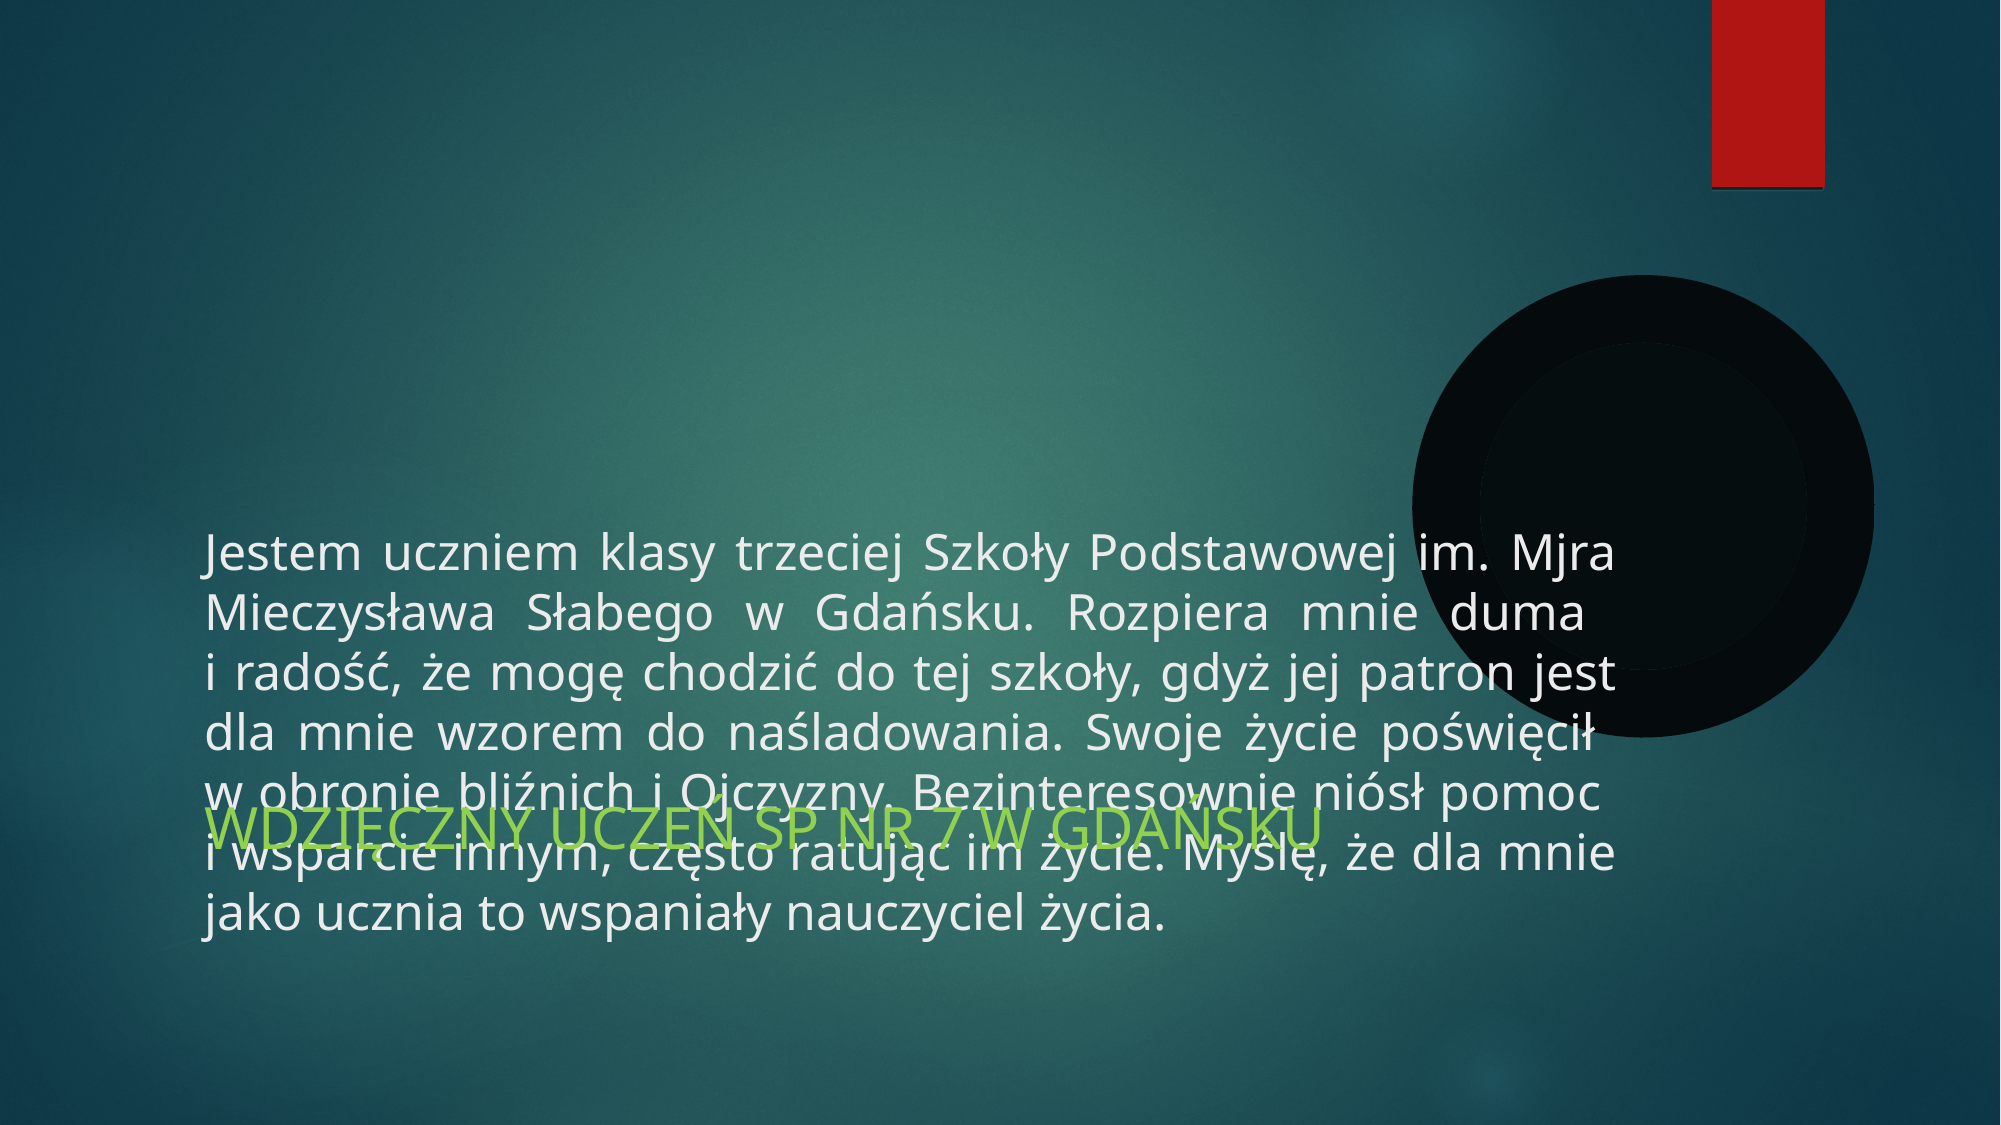

# Jestem uczniem klasy trzeciej Szkoły Podstawowej im. Mjra Mieczysława Słabego w Gdańsku. Rozpiera mnie duma i radość, że mogę chodzić do tej szkoły, gdyż jej patron jest dla mnie wzorem do naśladowania. Swoje życie poświęcił w obronie bliźnich i Ojczyzny. Bezinteresownie niósł pomoc i wsparcie innym, często ratując im życie. Myślę, że dla mnie jako ucznia to wspaniały nauczyciel życia.
WDZIĘCZNY UCZEŃ SP NR 7 W GDAŃSKU